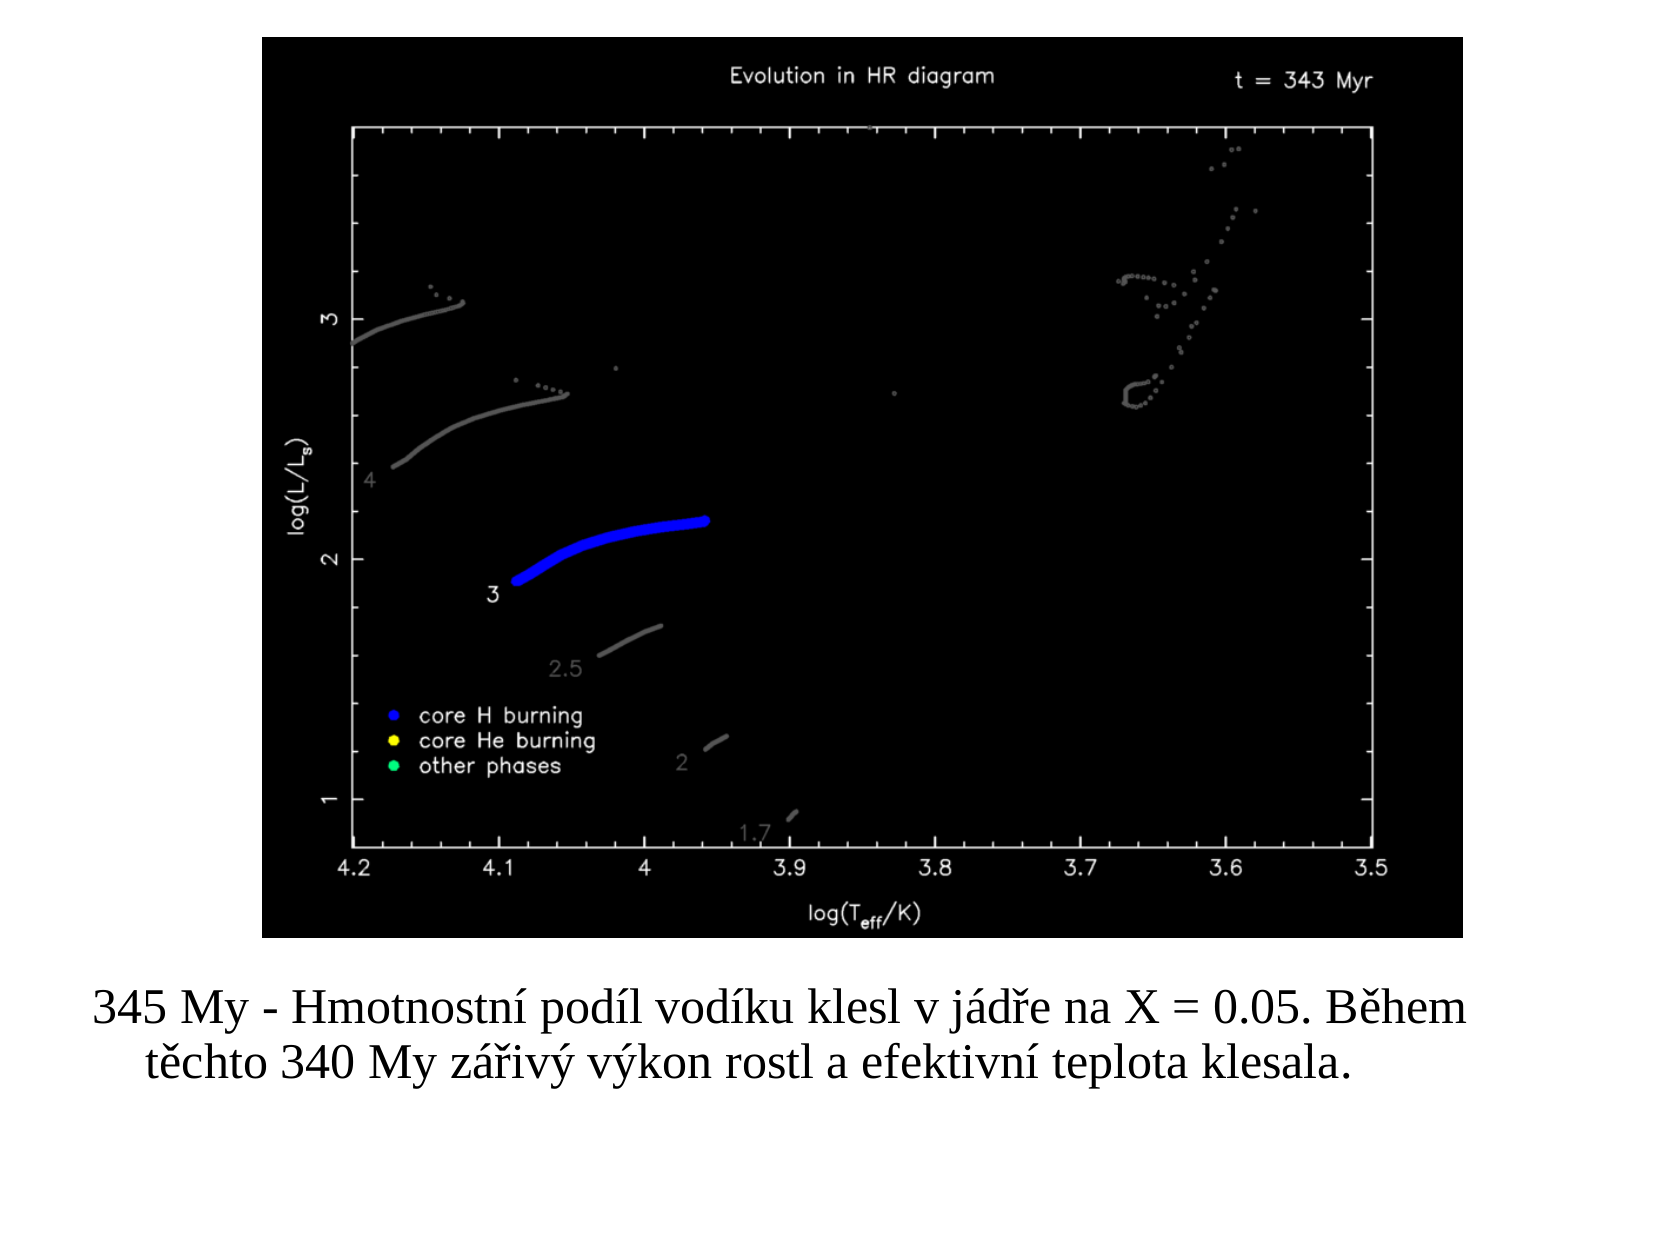

# 345 My - Hmotnostní podíl vodíku klesl v jádře na X = 0.05. Během těchto 340 My zářivý výkon rostl a efektivní teplota klesala.